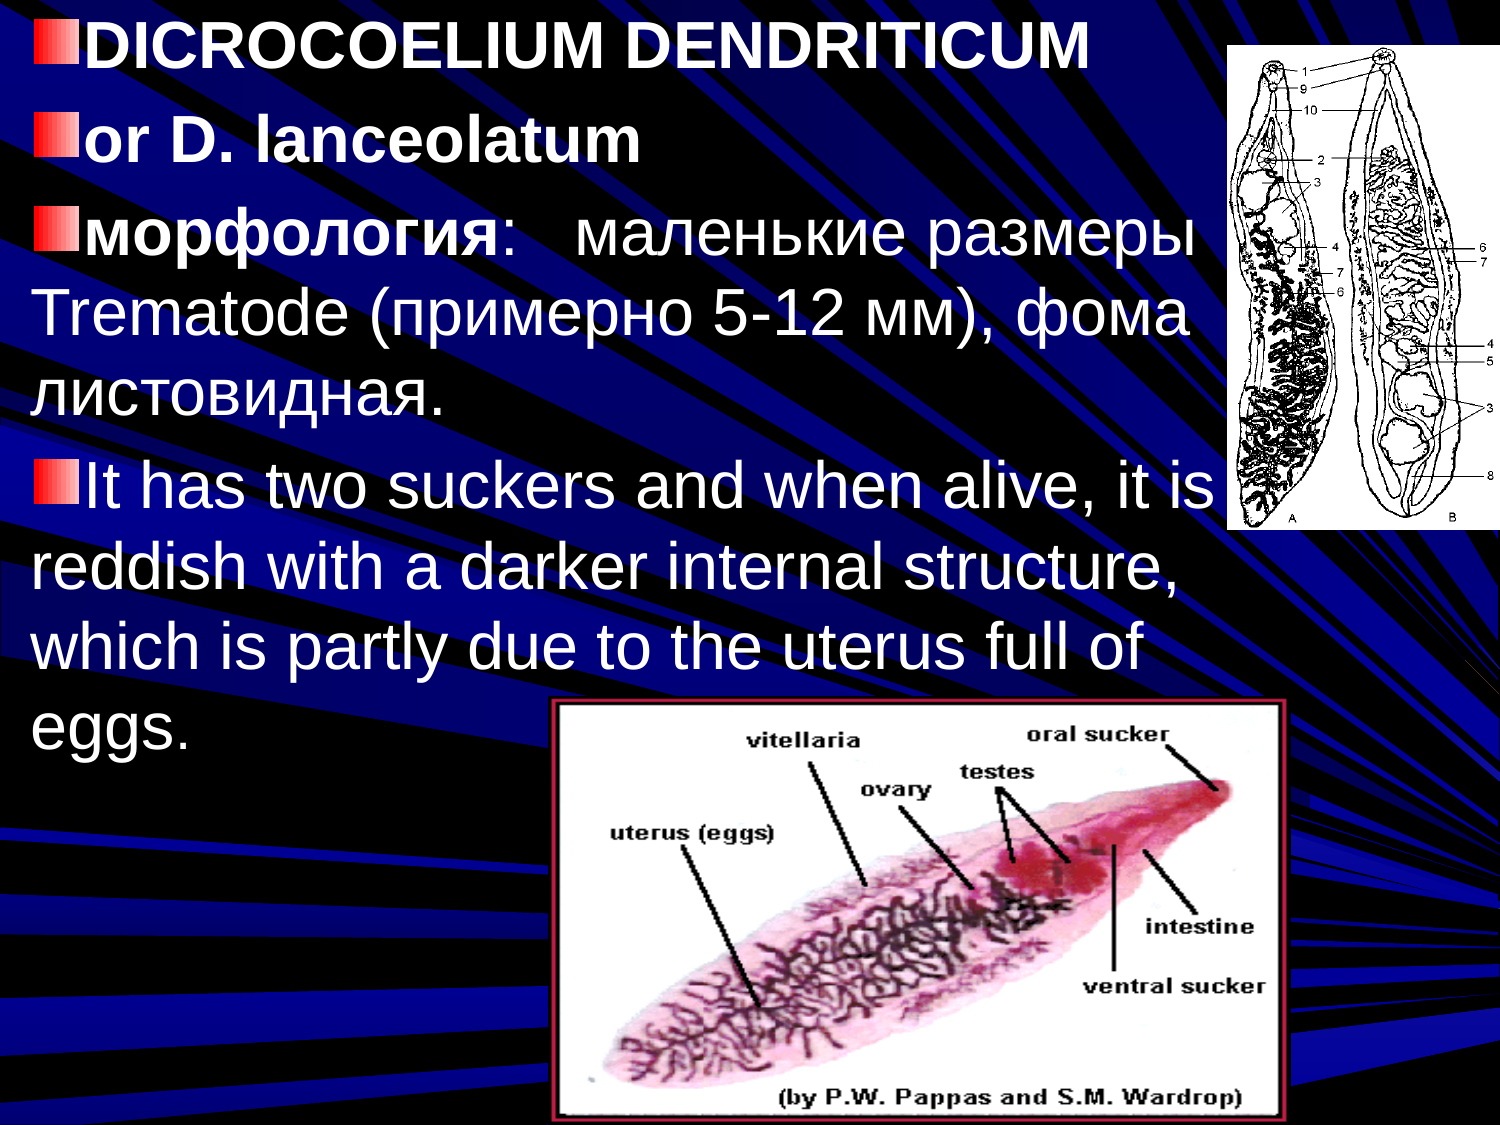

# DICROCOELIUM DENDRITICUM
or D. lanceolatum
морфология:  маленькие размеры Trematode (примерно 5-12 мм), фома листовидная.
It has two suckers and when alive, it is reddish with a darker internal structure, which is partly due to the uterus full of eggs.